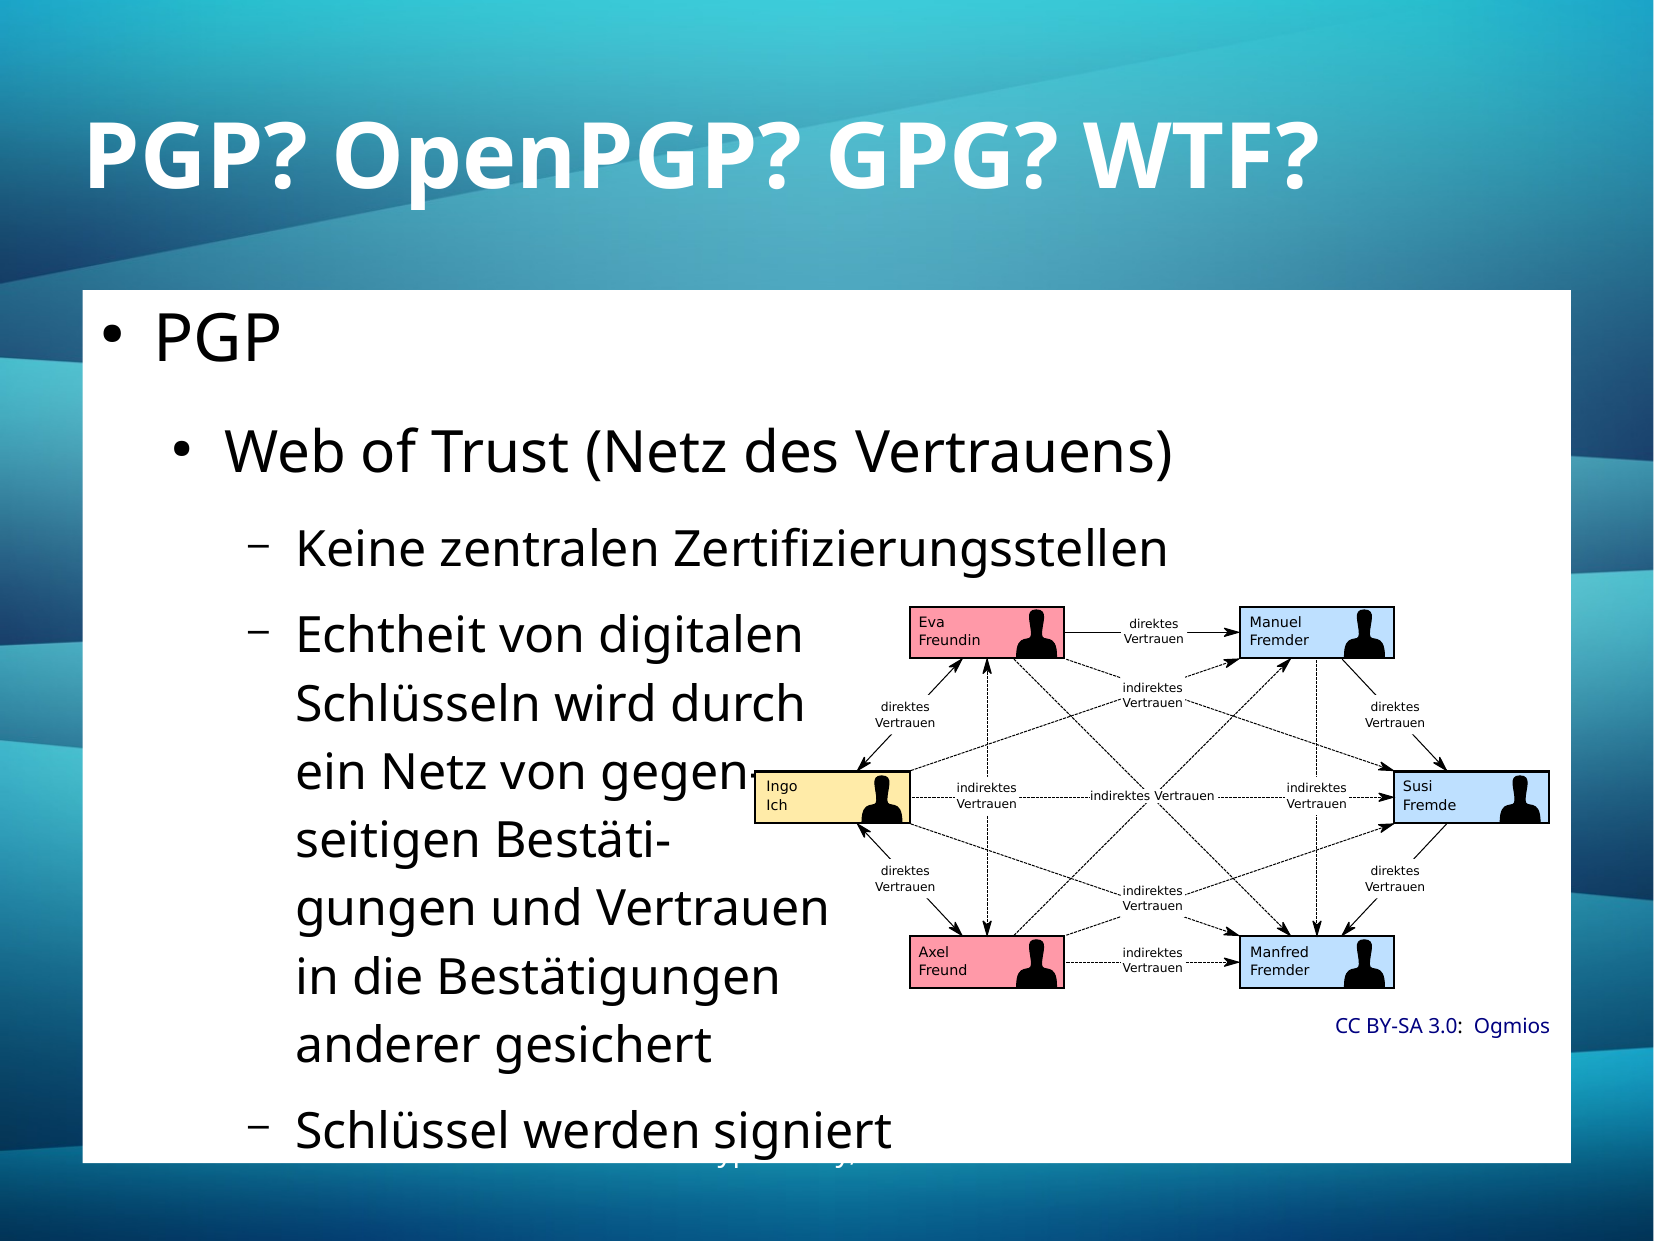

# PGP? OpenPGP? GPG? WTF?
PGP
Web of Trust (Netz des Vertrauens)
Keine zentralen Zertifizierungsstellen
Echtheit von digitalen
Schlüsseln wird durch
ein Netz von gegen-
seitigen Bestäti-
gungen und Vertrauen
in die Bestätigungen
anderer gesichert
Schlüssel werden signiert
CC BY-SA 3.0: Ogmios
23.11.2013
CryptoParty, Kollnau
19